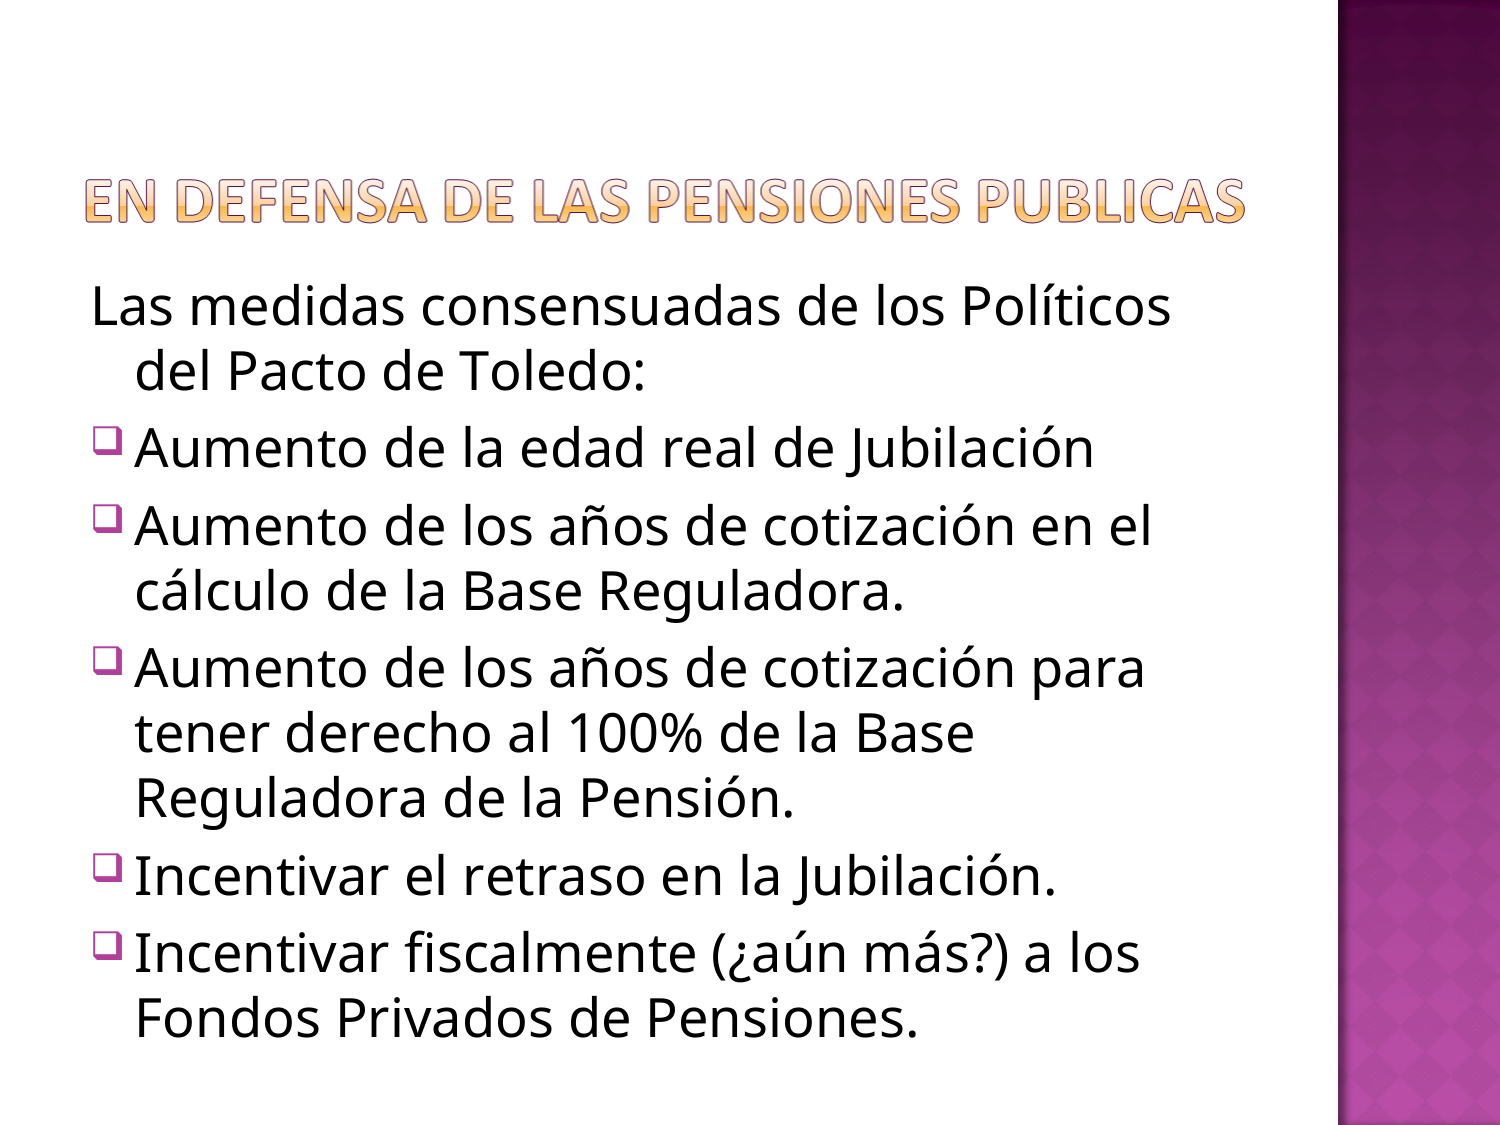

# Las medidas consensuadas de los Políticos del Pacto de Toledo:
Aumento de la edad real de Jubilación
Aumento de los años de cotización en el cálculo de la Base Reguladora.
Aumento de los años de cotización para tener derecho al 100% de la Base Reguladora de la Pensión.
Incentivar el retraso en la Jubilación.
Incentivar fiscalmente (¿aún más?) a los Fondos Privados de Pensiones.